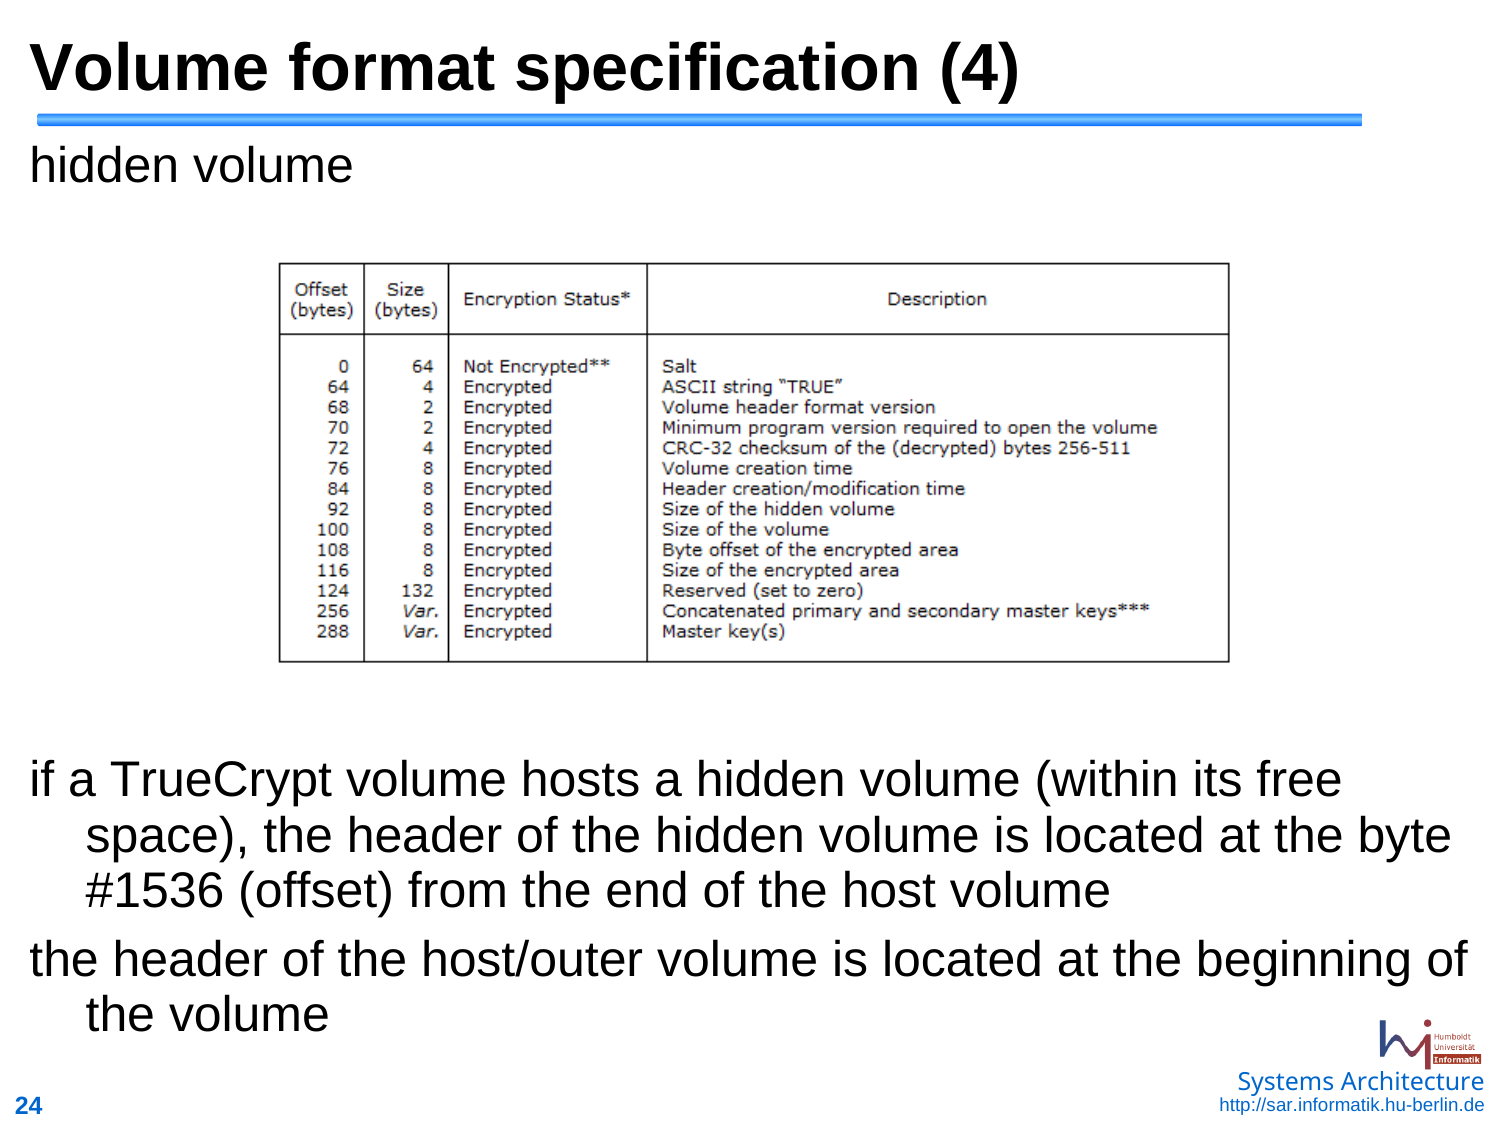

# Volume format specification (4)
hidden volume
if a TrueCrypt volume hosts a hidden volume (within its free space), the header of the hidden volume is located at the byte #1536 (offset) from the end of the host volume
the header of the host/outer volume is located at the beginning of the volume